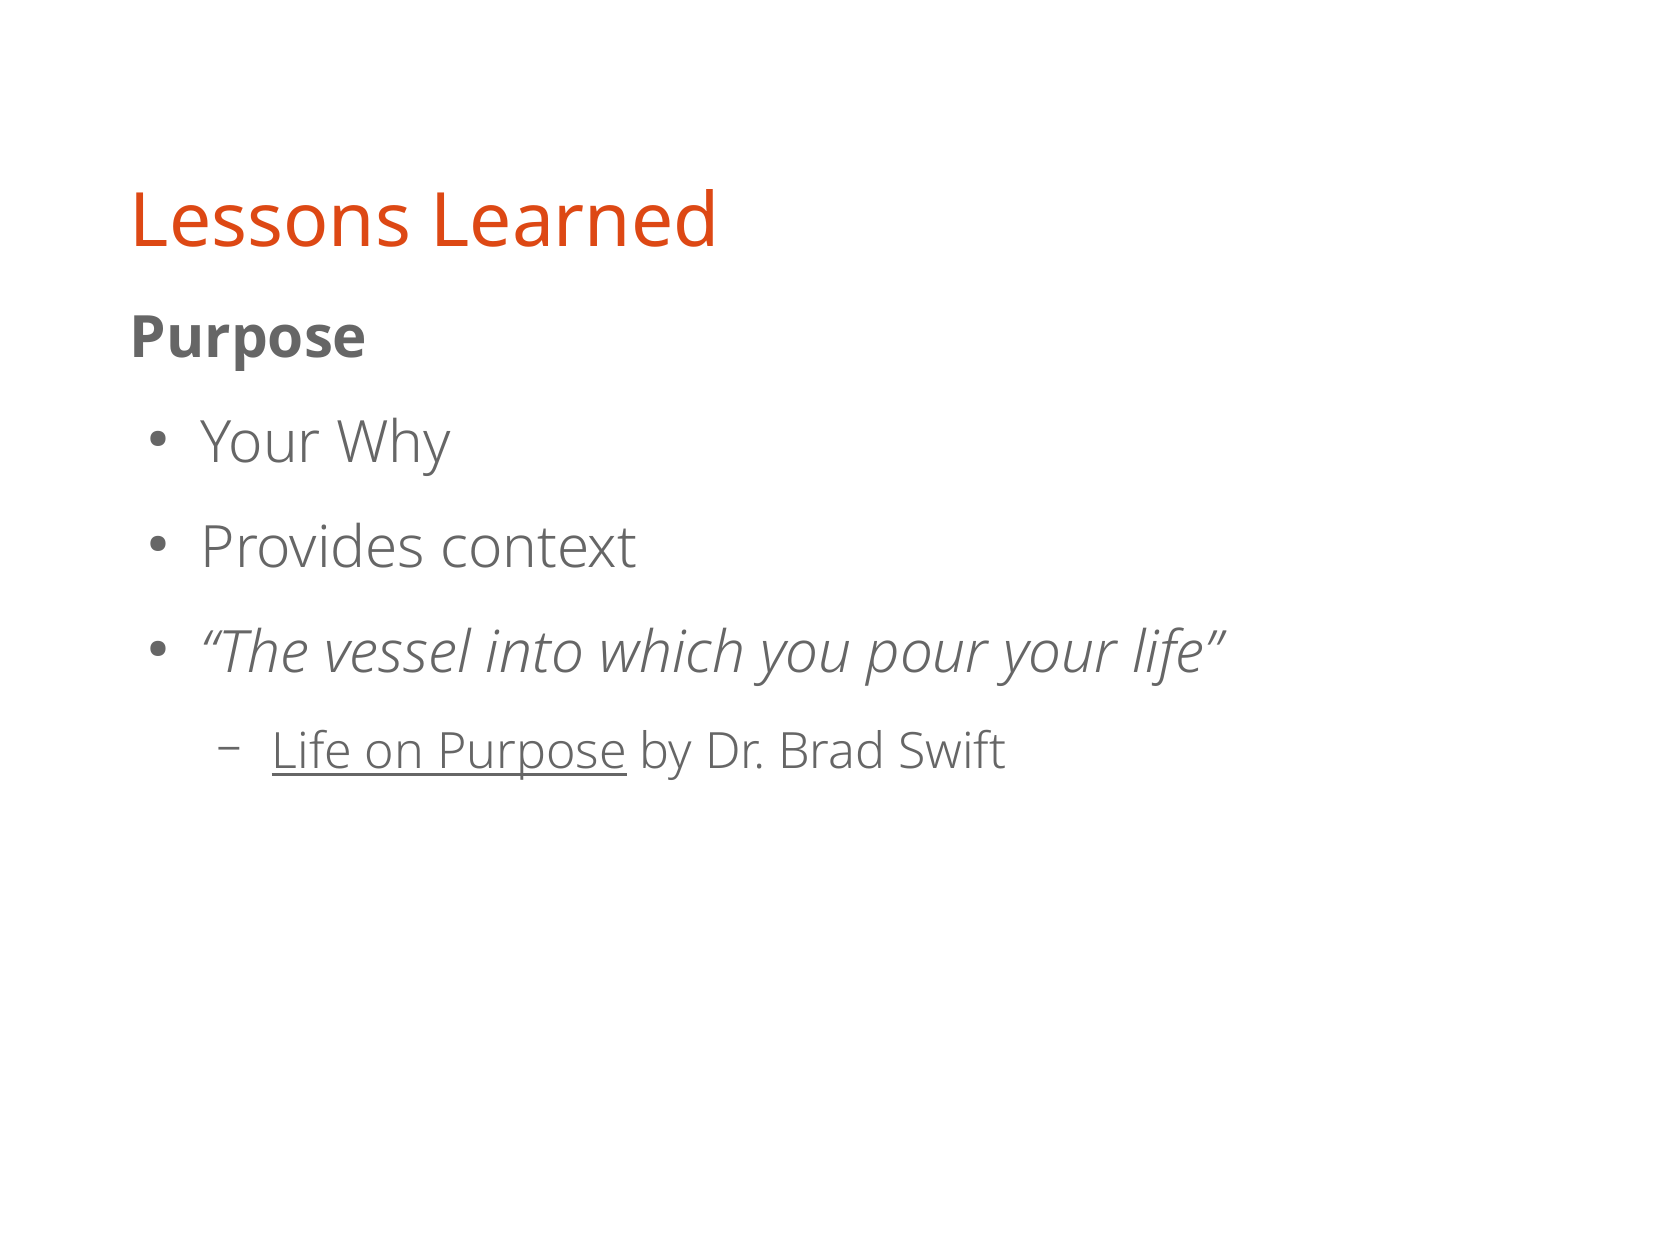

# Lessons Learned
Purpose
Your Why
Provides context
“The vessel into which you pour your life”
Life on Purpose by Dr. Brad Swift